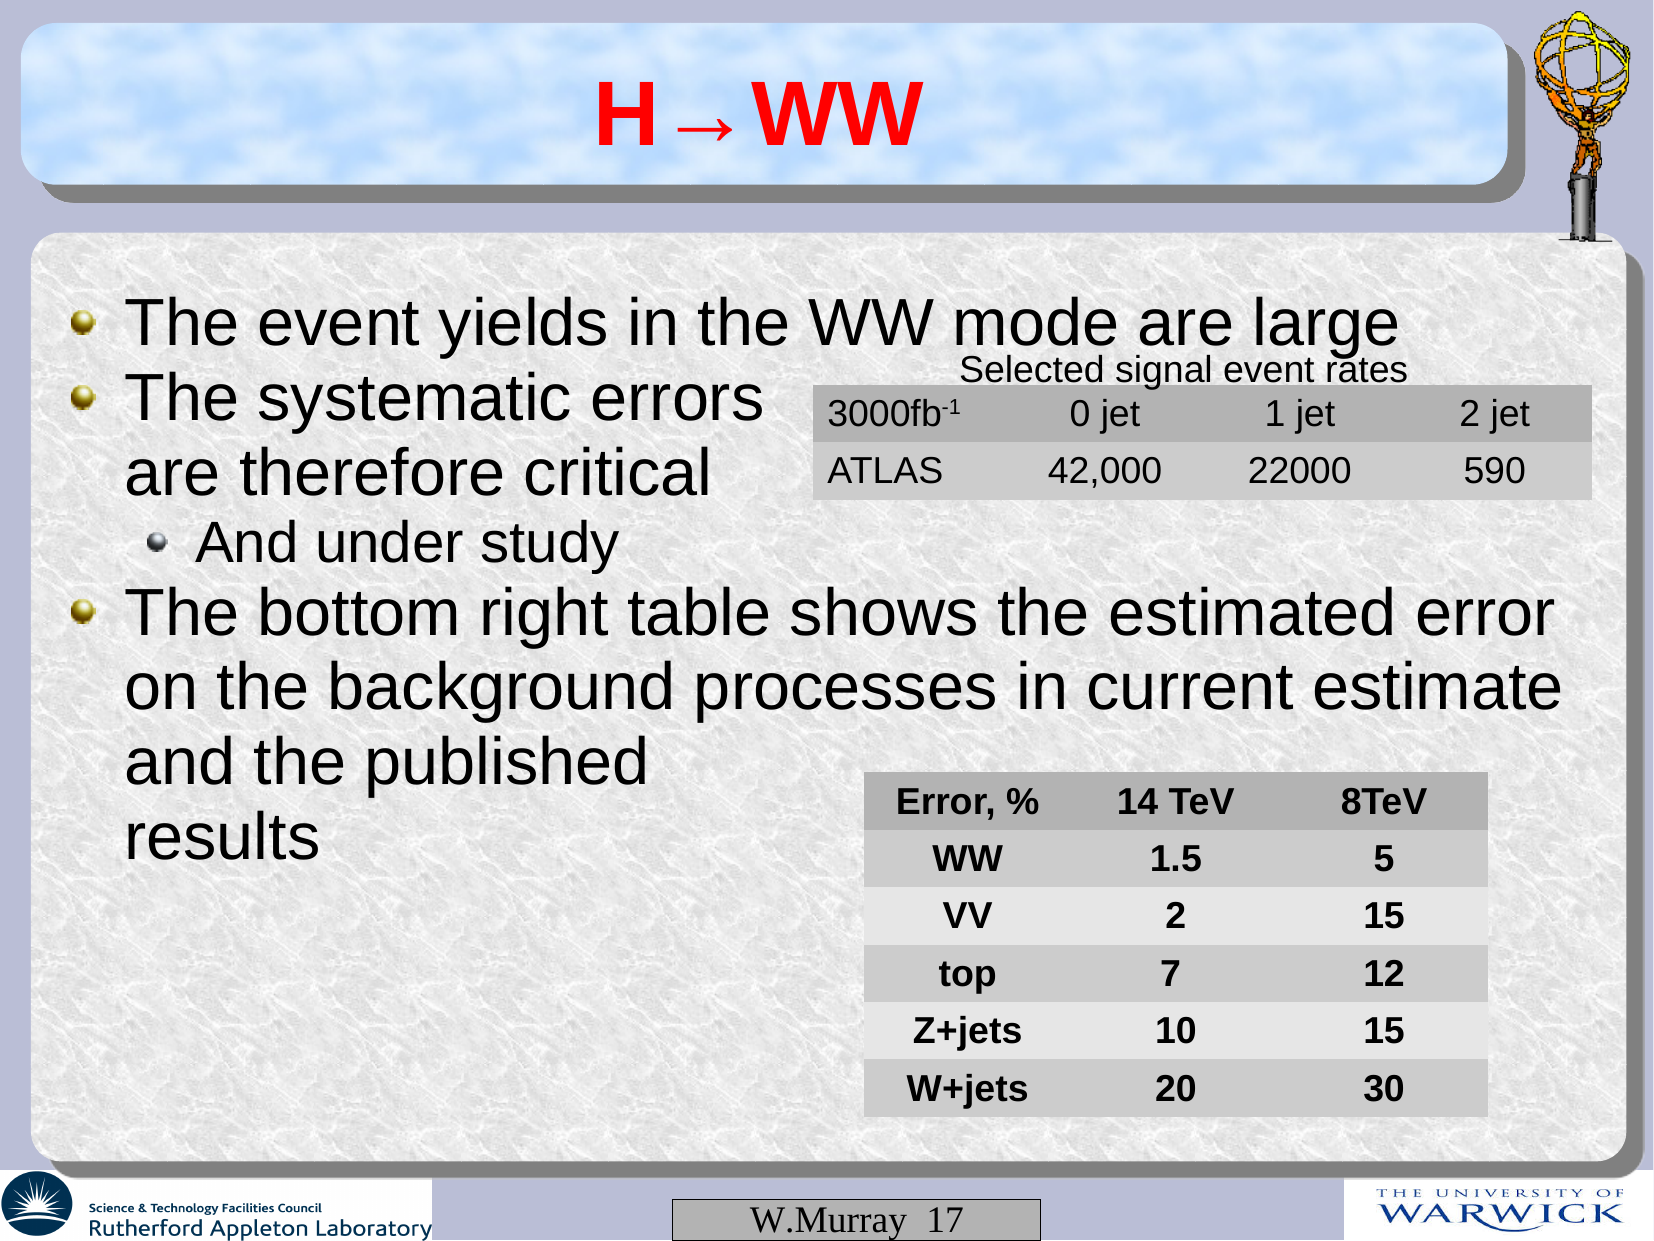

# H→WW
The event yields in the WW mode are large
The systematic errors
are therefore critical
And under study
The bottom right table shows the estimated error on the background processes in current estimate
and the published
results
Selected signal event rates
| 3000fb-1 | 0 jet | 1 jet | 2 jet |
| --- | --- | --- | --- |
| ATLAS | 42,000 | 22000 | 590 |
| Error, % | 14 TeV | 8TeV |
| --- | --- | --- |
| WW | 1.5 | 5 |
| VV | 2 | 15 |
| top | 7 | 12 |
| Z+jets | 10 | 15 |
| W+jets | 20 | 30 |